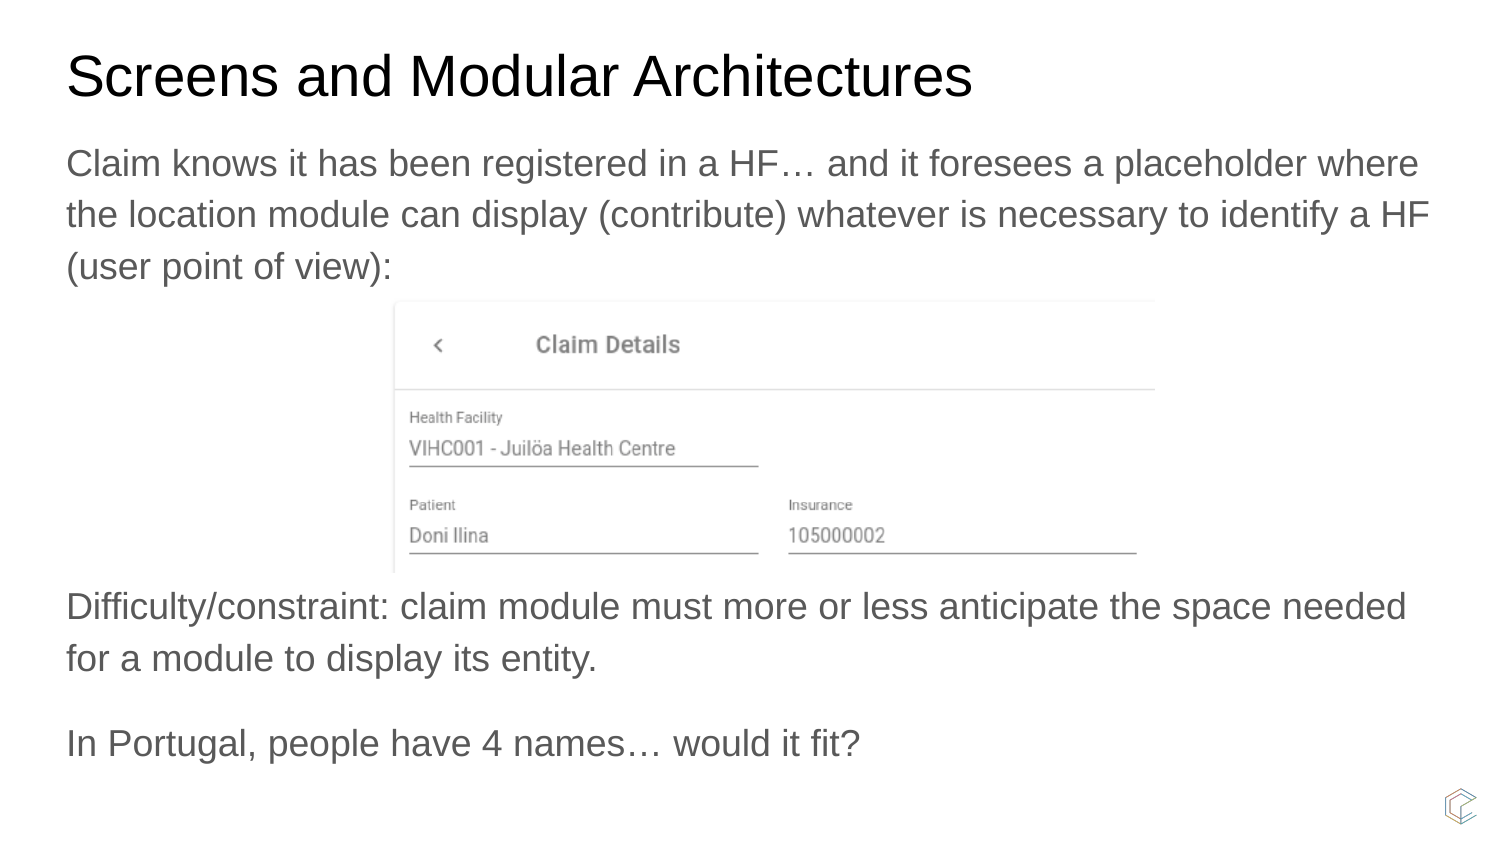

Screens and Modular Architectures
# Claim knows it has been registered in a HF… and it foresees a placeholder where the location module can display (contribute) whatever is necessary to identify a HF (user point of view):
Difficulty/constraint: claim module must more or less anticipate the space needed for a module to display its entity.
In Portugal, people have 4 names… would it fit?